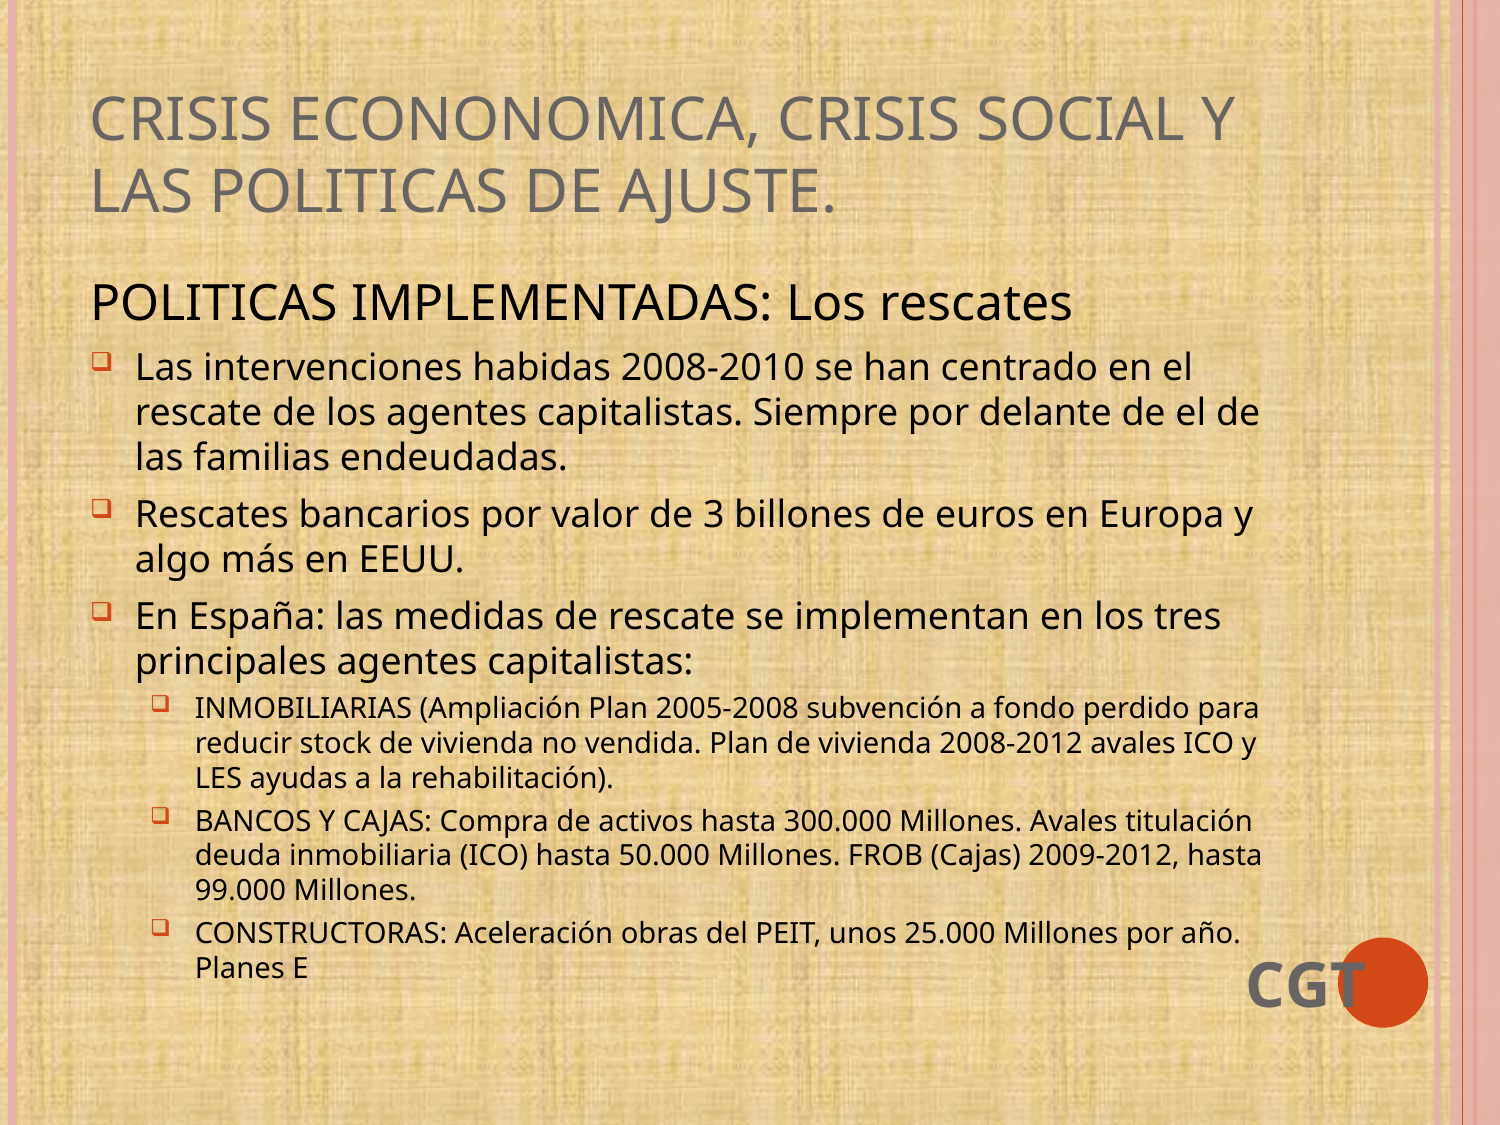

# CRISIS ECONONOMICA, CRISIS SOCIAL Y LAS POLITICAS DE AJUSTE.
POLITICAS IMPLEMENTADAS: Los rescates
Las intervenciones habidas 2008-2010 se han centrado en el rescate de los agentes capitalistas. Siempre por delante de el de las familias endeudadas.
Rescates bancarios por valor de 3 billones de euros en Europa y algo más en EEUU.
En España: las medidas de rescate se implementan en los tres principales agentes capitalistas:
INMOBILIARIAS (Ampliación Plan 2005-2008 subvención a fondo perdido para reducir stock de vivienda no vendida. Plan de vivienda 2008-2012 avales ICO y LES ayudas a la rehabilitación).
BANCOS Y CAJAS: Compra de activos hasta 300.000 Millones. Avales titulación deuda inmobiliaria (ICO) hasta 50.000 Millones. FROB (Cajas) 2009-2012, hasta 99.000 Millones.
CONSTRUCTORAS: Aceleración obras del PEIT, unos 25.000 Millones por año. Planes E
CGT